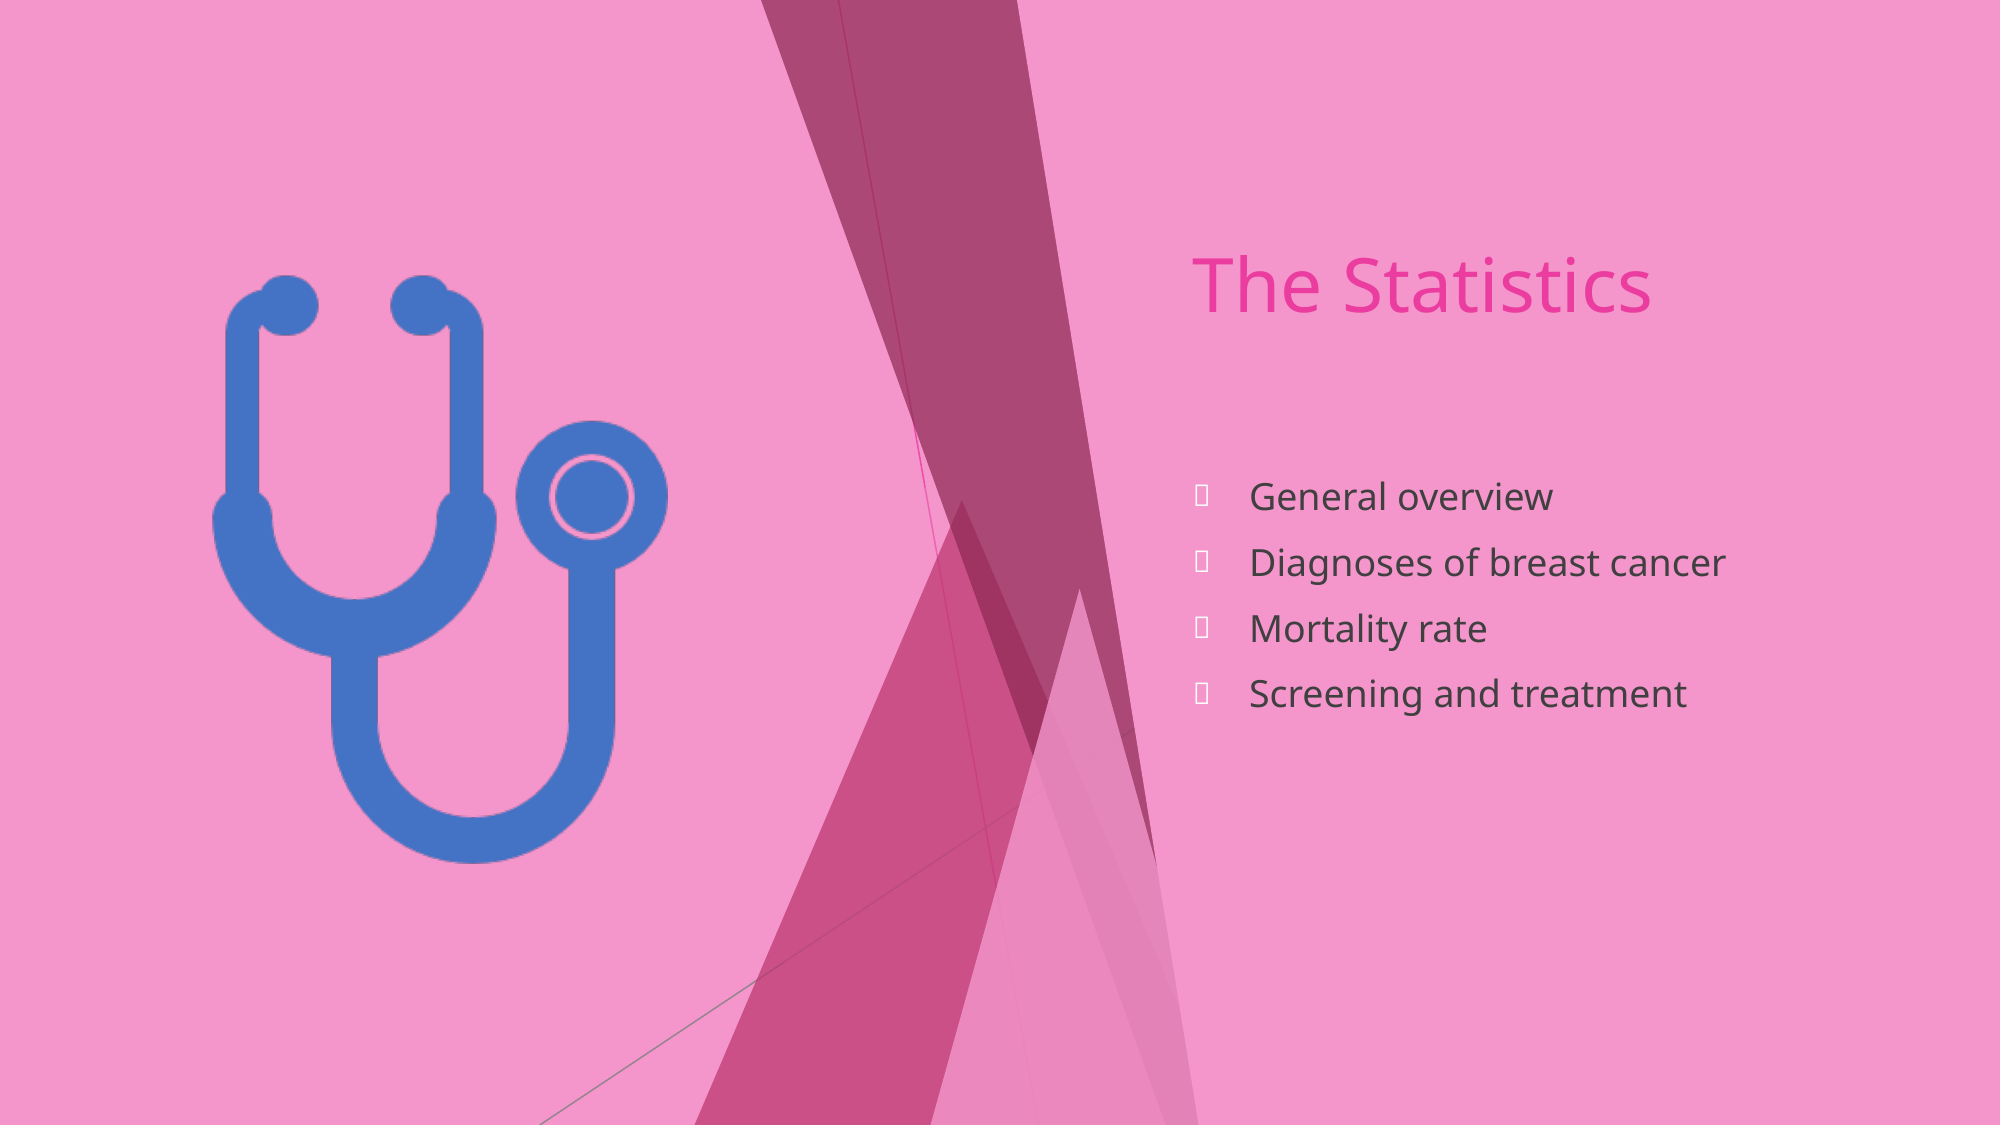

# The Statistics
General overview
Diagnoses of breast cancer
Mortality rate
Screening and treatment